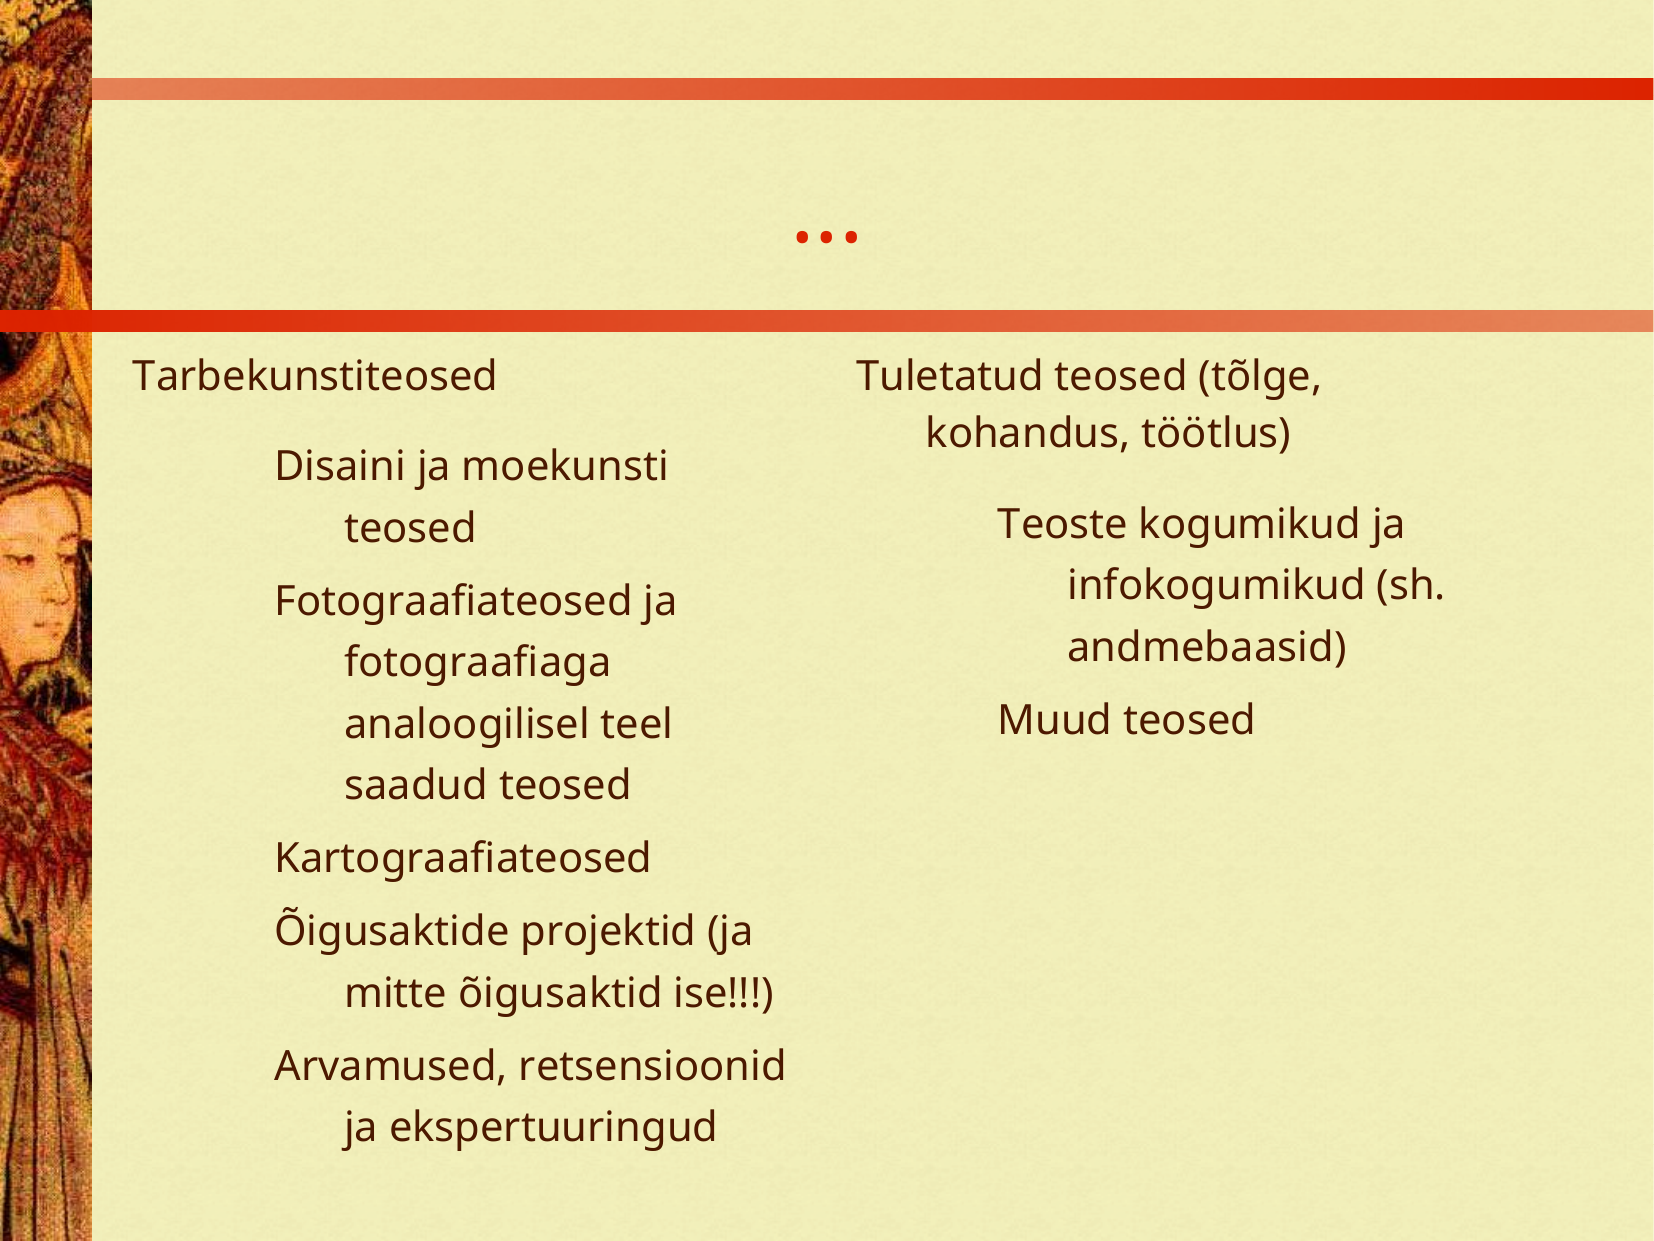

# ...
Tarbekunstiteosed
Disaini ja moekunsti teosed
Fotograafiateosed ja fotograafiaga analoogilisel teel saadud teosed
Kartograafiateosed
Õigusaktide projektid (ja mitte õigusaktid ise!!!)
Arvamused, retsensioonid ja ekspertuuringud
Tuletatud teosed (tõlge, kohandus, töötlus)
Teoste kogumikud ja infokogumikud (sh. andmebaasid)
Muud teosed